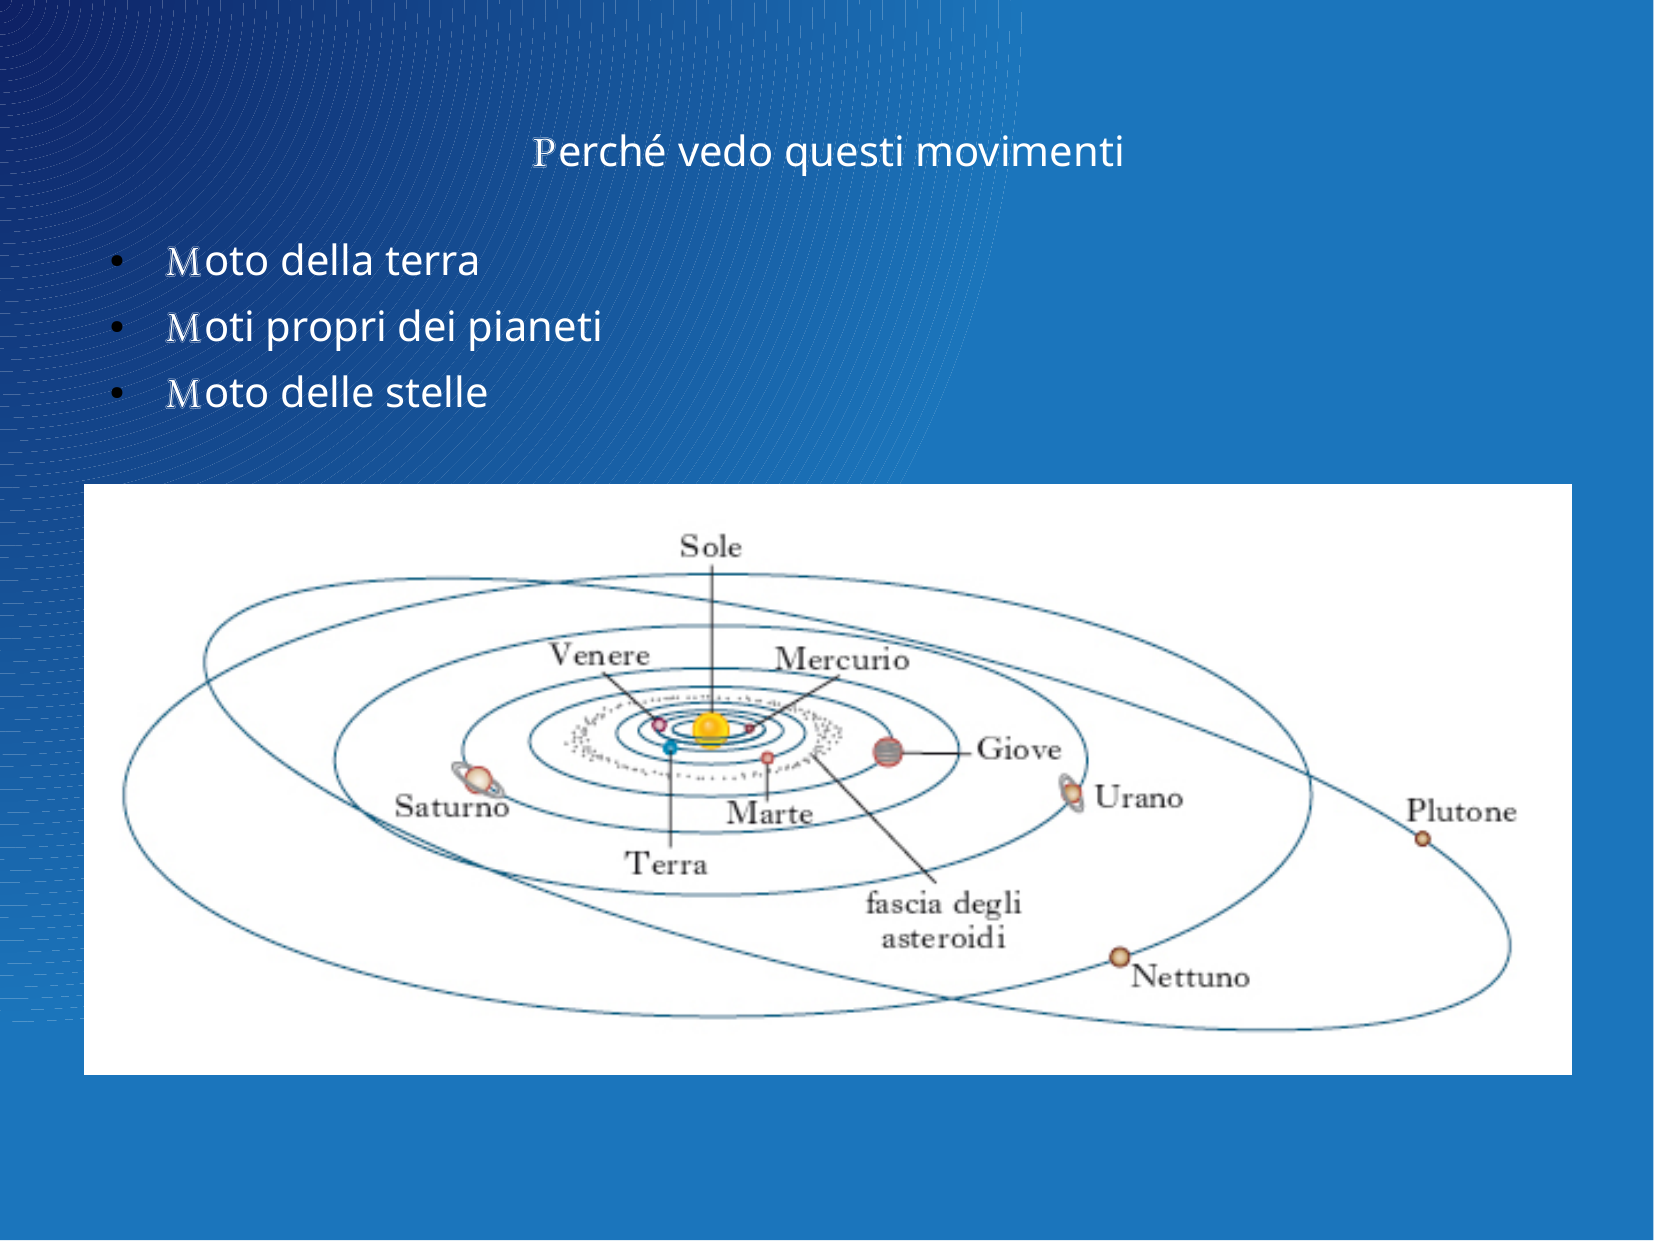

# Perché vedo questi movimenti
Moto della terra
Moti propri dei pianeti
Moto delle stelle